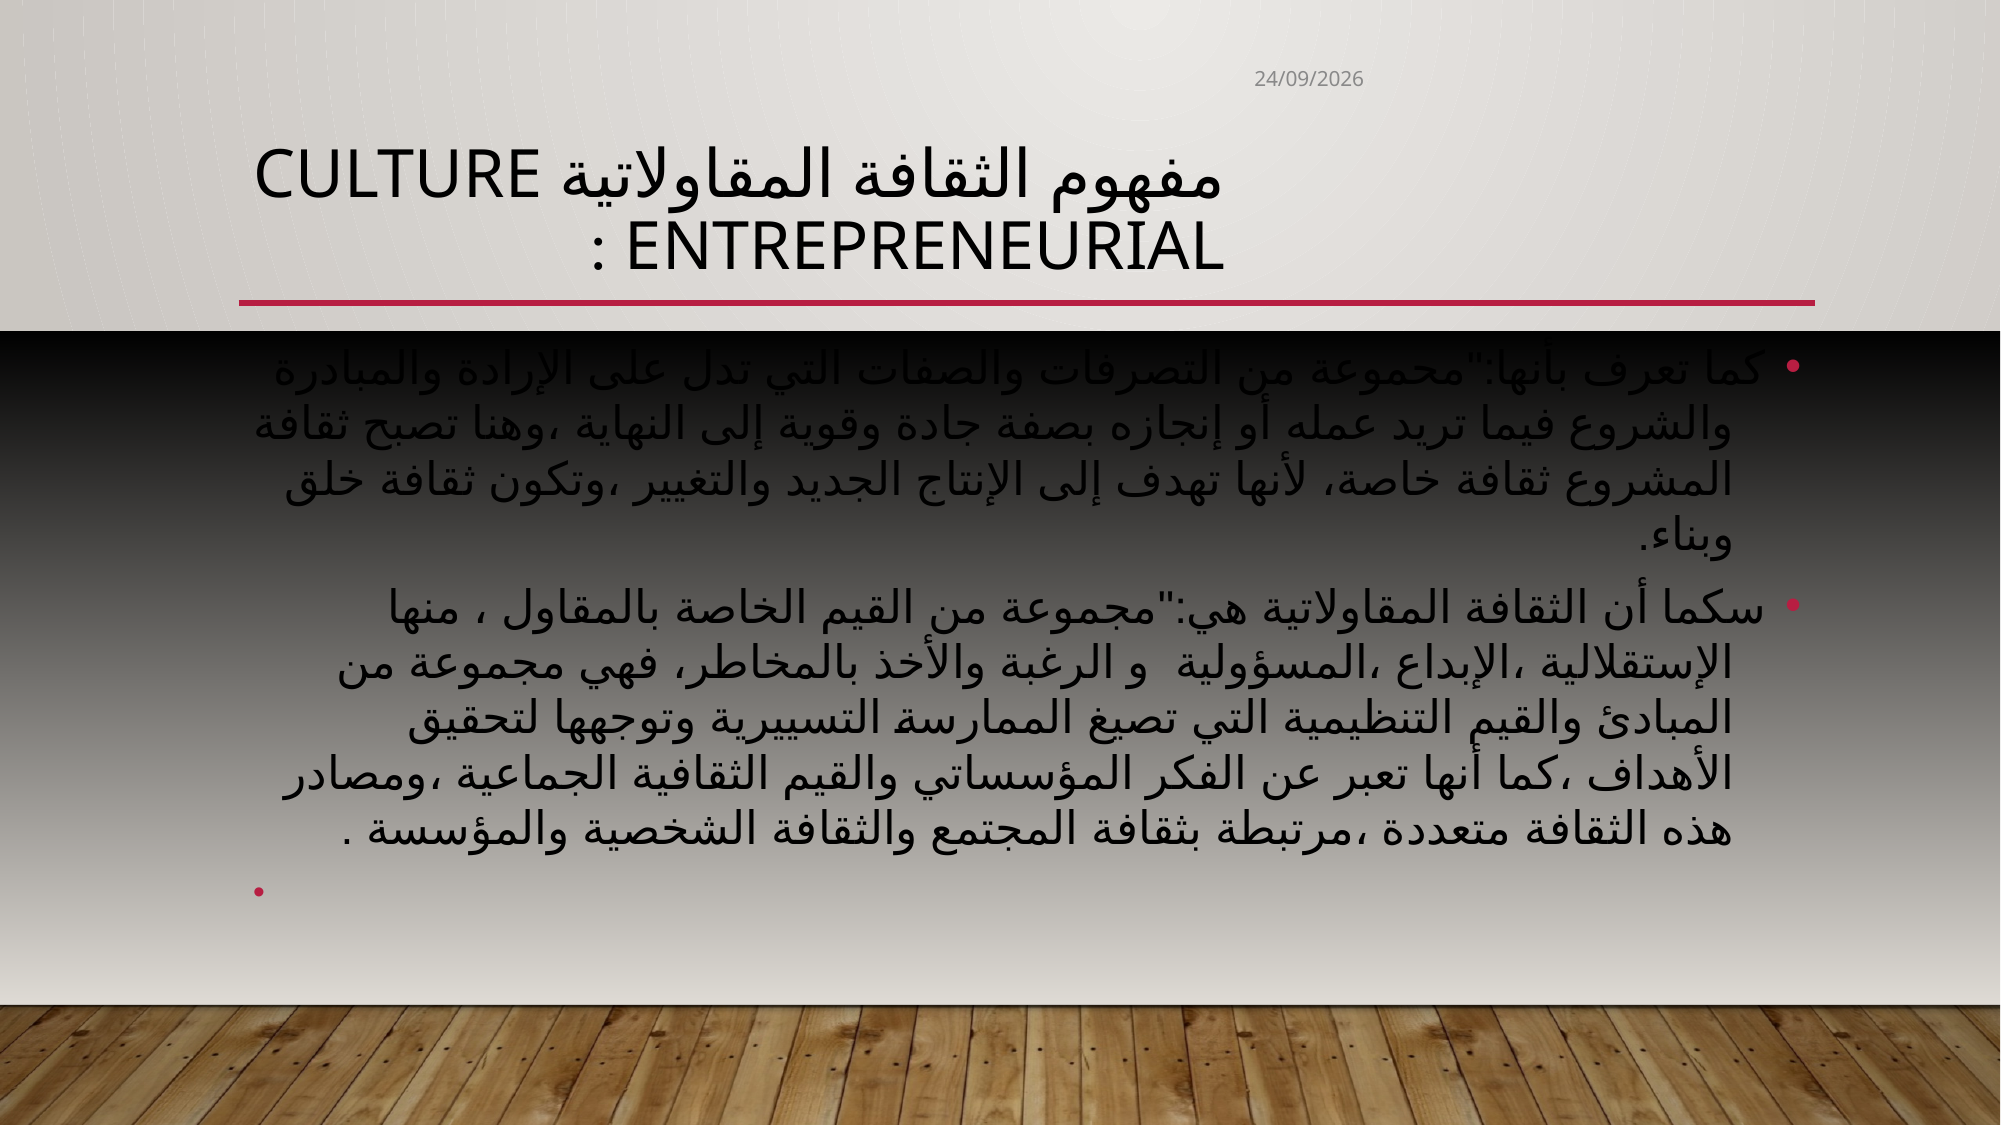

# مفهوم الثقافة المقاولاتية Culture Entrepreneurial :
كما تعرف بأنها:"محموعة من التصرفات والصفات التي تدل على الإرادة والمبادرة والشروع فيما تريد عمله أو إنجازه بصفة جادة وقوية إلى النهاية ،وهنا تصبح ثقافة المشروع ثقافة خاصة، لأنها تهدف إلى الإنتاج الجديد والتغيير ،وتكون ثقافة خلق وبناء.
سكما أن الثقافة المقاولاتية هي:"مجموعة من القيم الخاصة بالمقاول ، منها الإستقلالية ،الإبداع ،المسؤولية و الرغبة والأخذ بالمخاطر، فهي مجموعة من المبادئ والقيم التنظيمية التي تصيغ الممارسة التسييرية وتوجهها لتحقيق الأهداف ،كما أنها تعبر عن الفكر المؤسساتي والقيم الثقافية الجماعية ،ومصادر هذه الثقافة متعددة ،مرتبطة بثقافة المجتمع والثقافة الشخصية والمؤسسة .